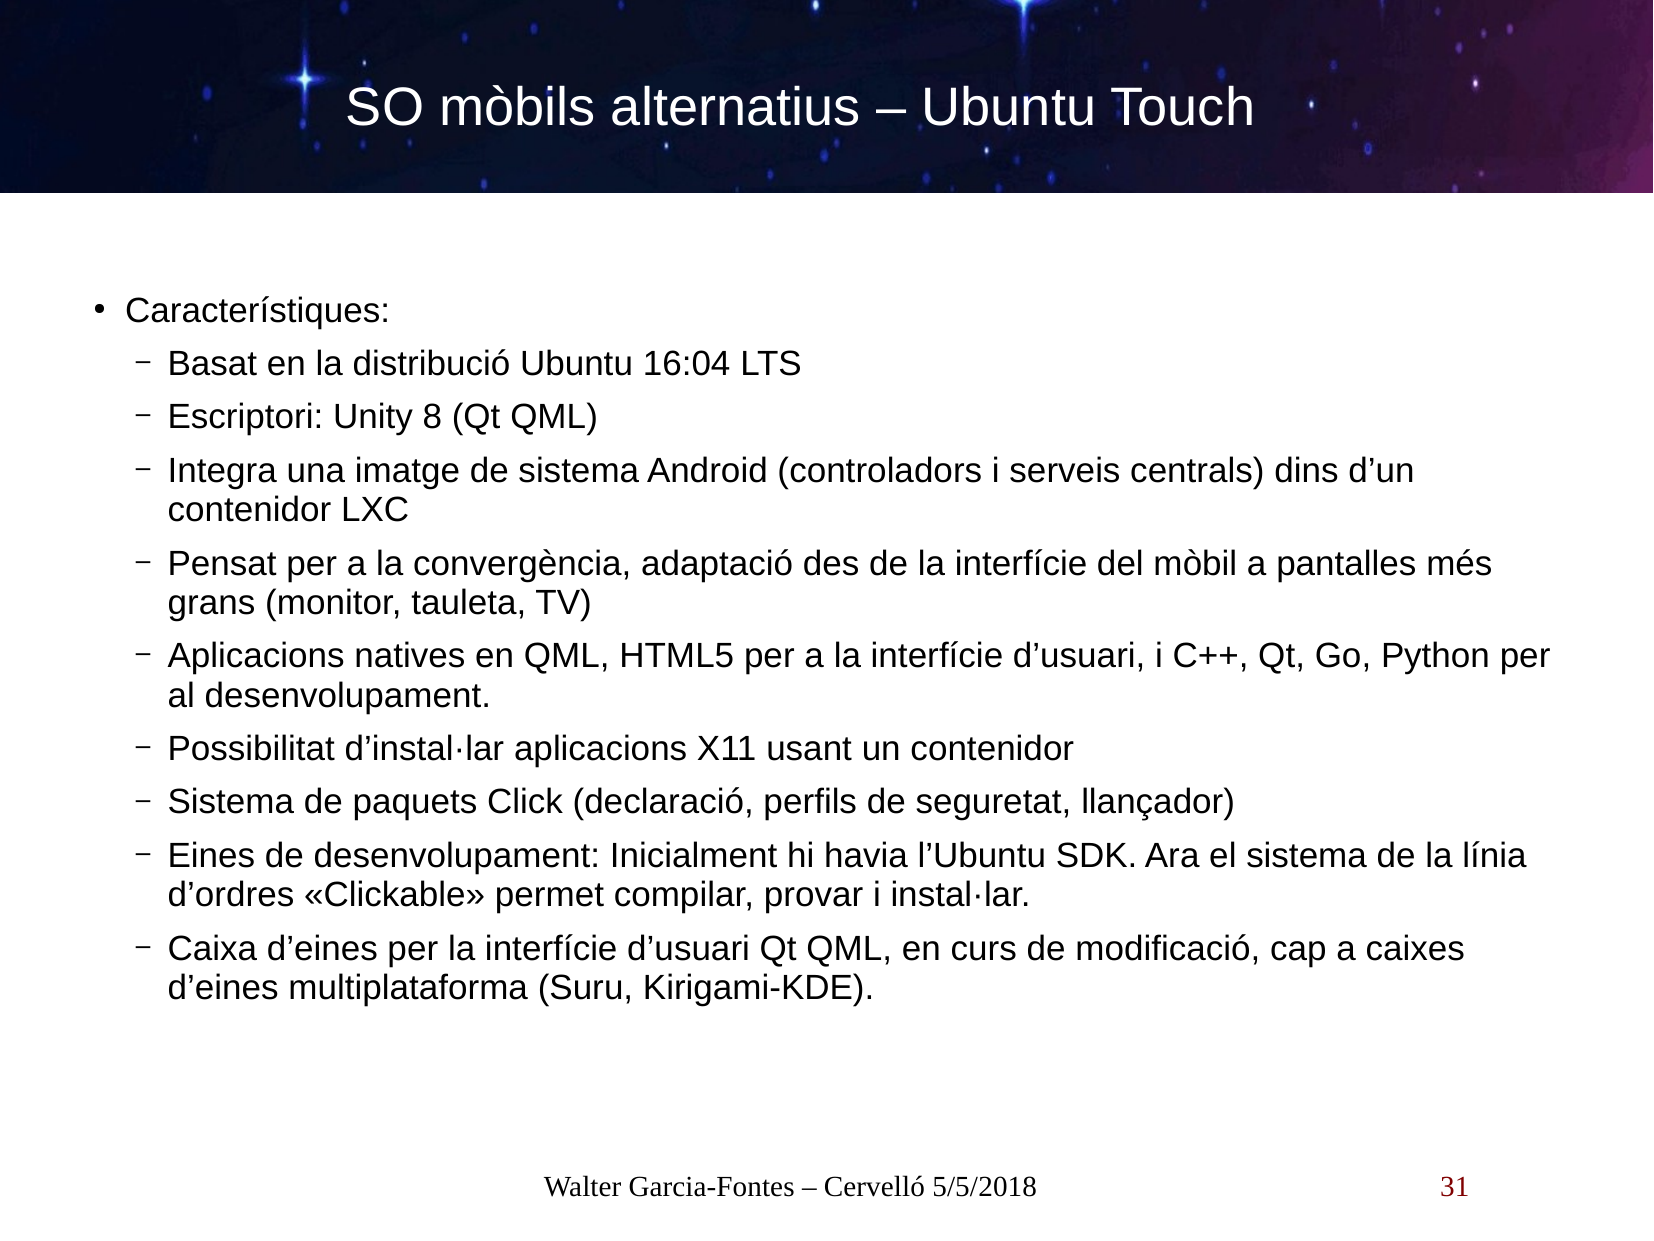

# SO mòbils alternatius – Ubuntu Touch
Característiques:
Basat en la distribució Ubuntu 16:04 LTS
Escriptori: Unity 8 (Qt QML)
Integra una imatge de sistema Android (controladors i serveis centrals) dins d’un contenidor LXC
Pensat per a la convergència, adaptació des de la interfície del mòbil a pantalles més grans (monitor, tauleta, TV)
Aplicacions natives en QML, HTML5 per a la interfície d’usuari, i C++, Qt, Go, Python per al desenvolupament.
Possibilitat d’instal·lar aplicacions X11 usant un contenidor
Sistema de paquets Click (declaració, perfils de seguretat, llançador)
Eines de desenvolupament: Inicialment hi havia l’Ubuntu SDK. Ara el sistema de la línia d’ordres «Clickable» permet compilar, provar i instal·lar.
Caixa d’eines per la interfície d’usuari Qt QML, en curs de modificació, cap a caixes d’eines multiplataforma (Suru, Kirigami-KDE).
Walter Garcia-Fontes - Cervelló - 5/05/2018
31